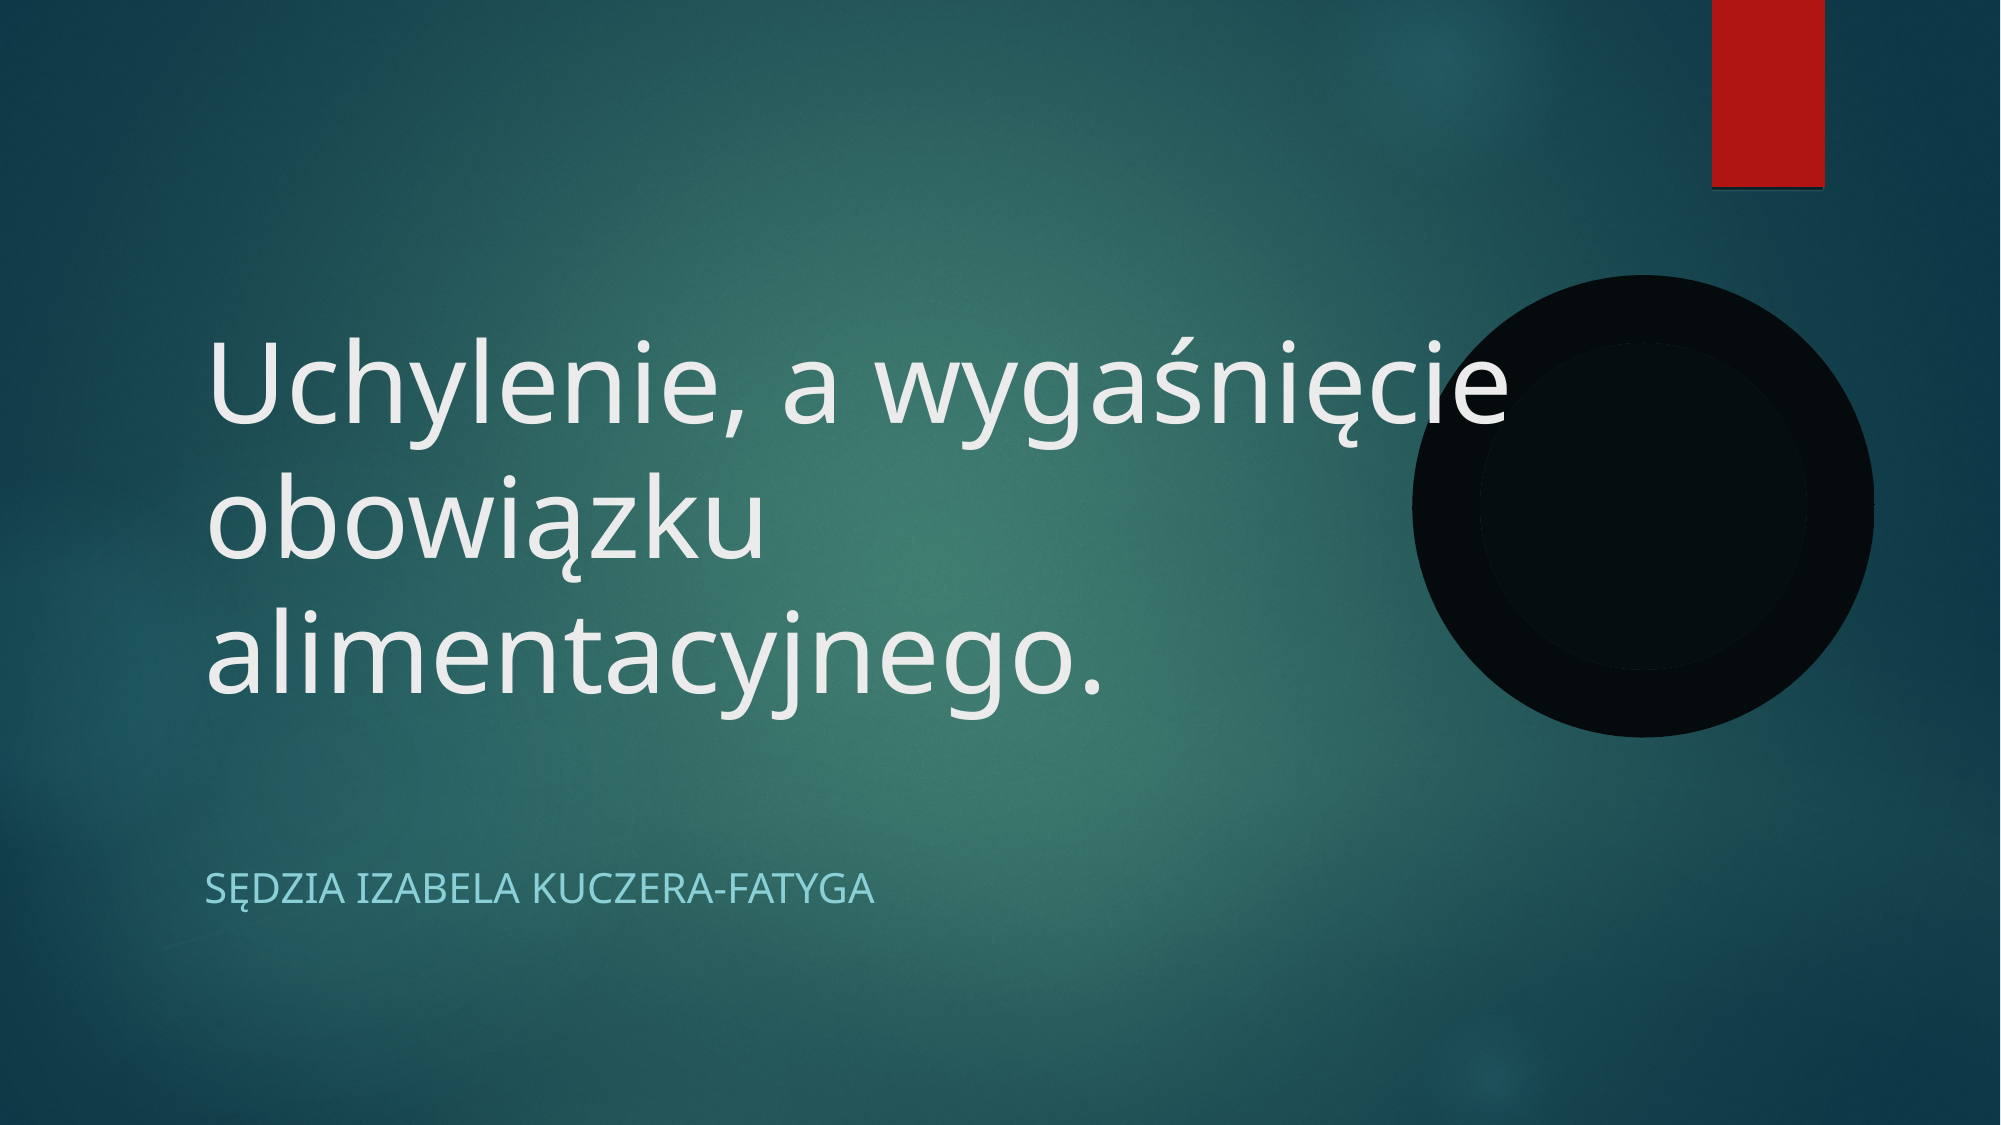

# Uchylenie, a wygaśnięcie obowiązku alimentacyjnego.
Sędzia Izabela KUCZERA-FATYGA